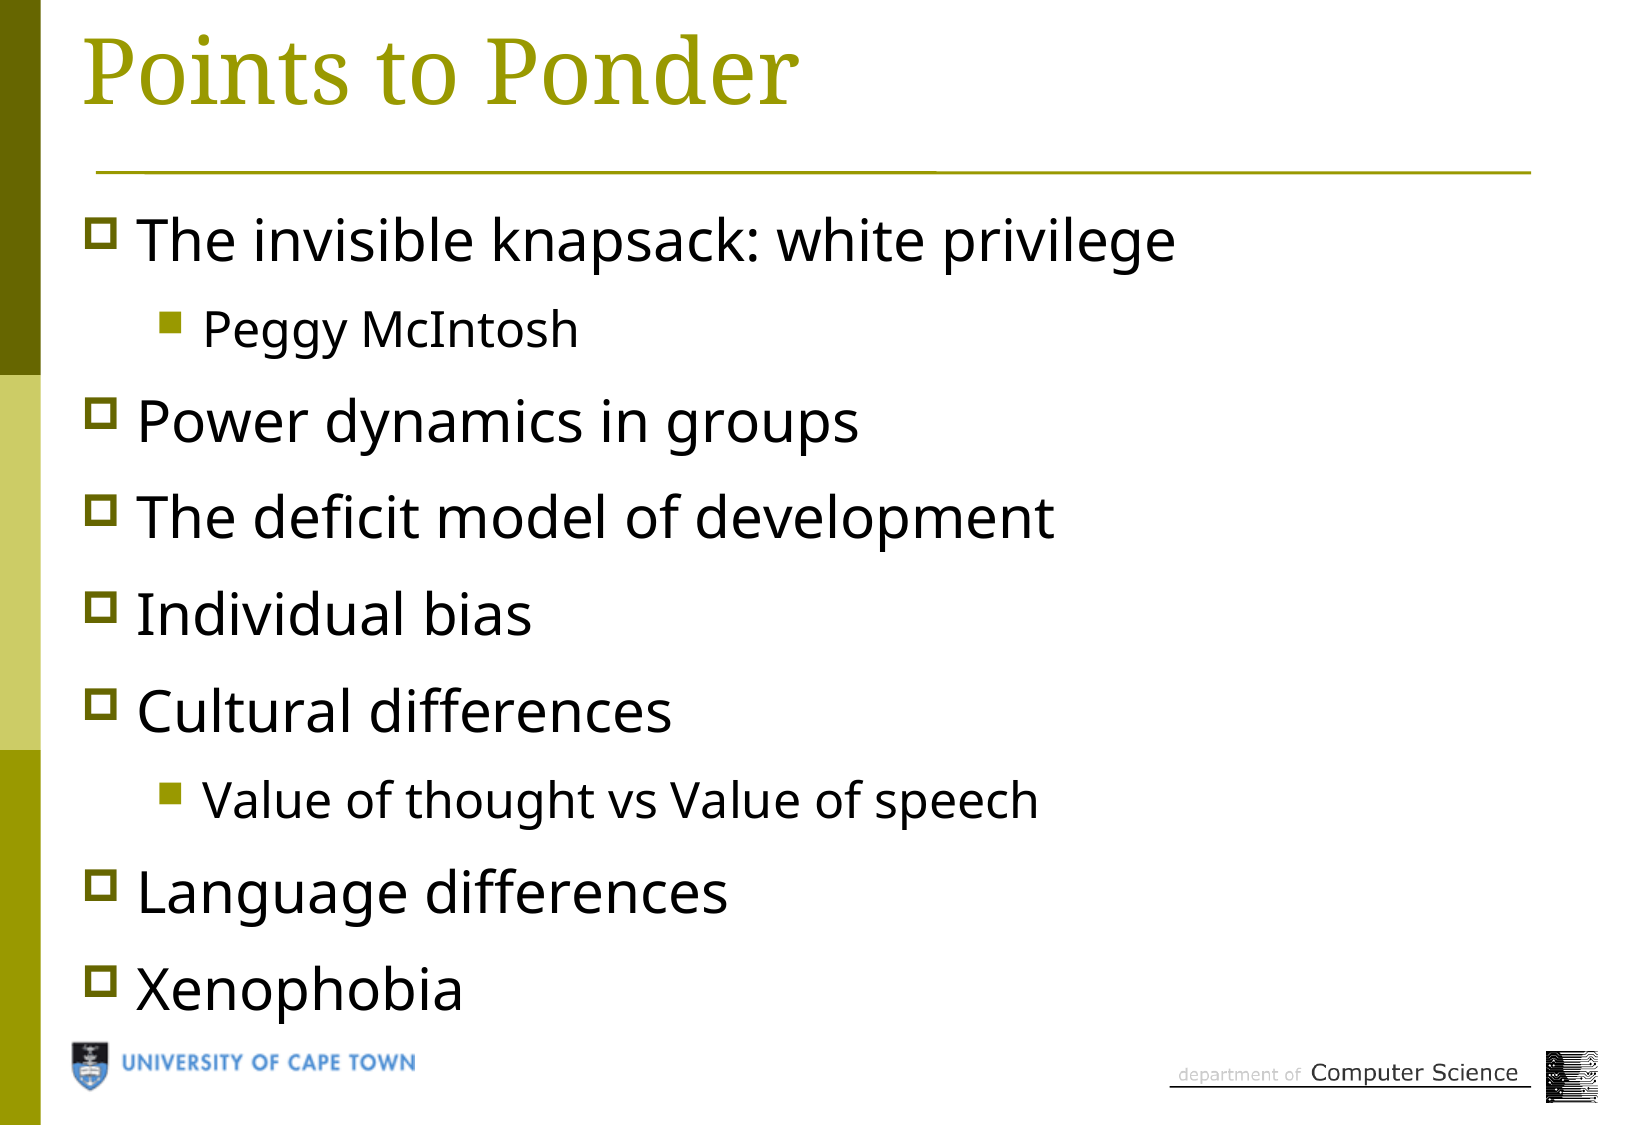

# Points to Ponder
The invisible knapsack: white privilege
Peggy McIntosh
Power dynamics in groups
The deficit model of development
Individual bias
Cultural differences
Value of thought vs Value of speech
Language differences
Xenophobia